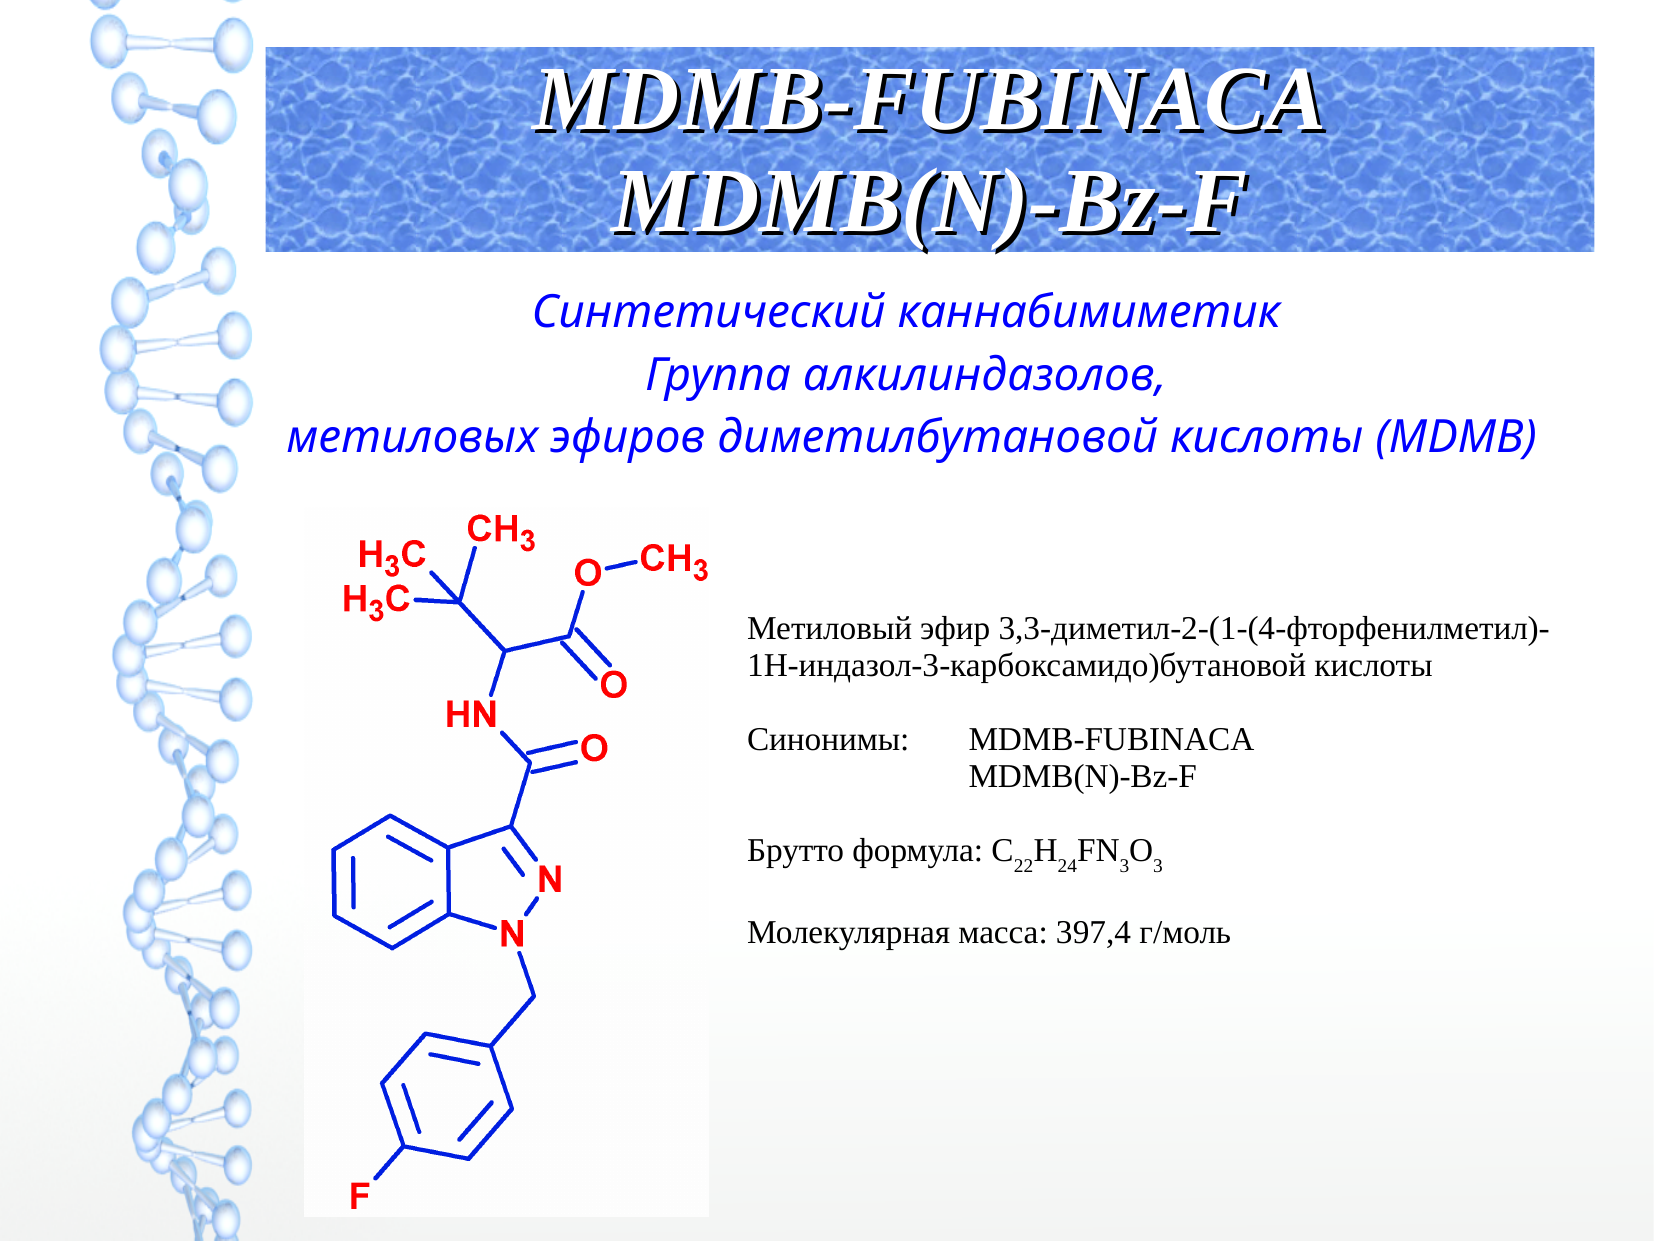

# MDMB-FUBINACA MDMB(N)-Bz-F
Синтетический каннабимиметик
Группа алкилиндазолов,
метиловых эфиров диметилбутановой кислоты (MDMB)
Метиловый эфир 3,3-диметил-2-(1-(4-фторфенилметил)-
1H-индазол-3-карбоксамидо)бутановой кислоты
Синонимы:	MDMB-FUBINACA
			MDMB(N)-Bz-F
Брутто формула: C22H24FN3O3
Молекулярная масса: 397,4 г/моль